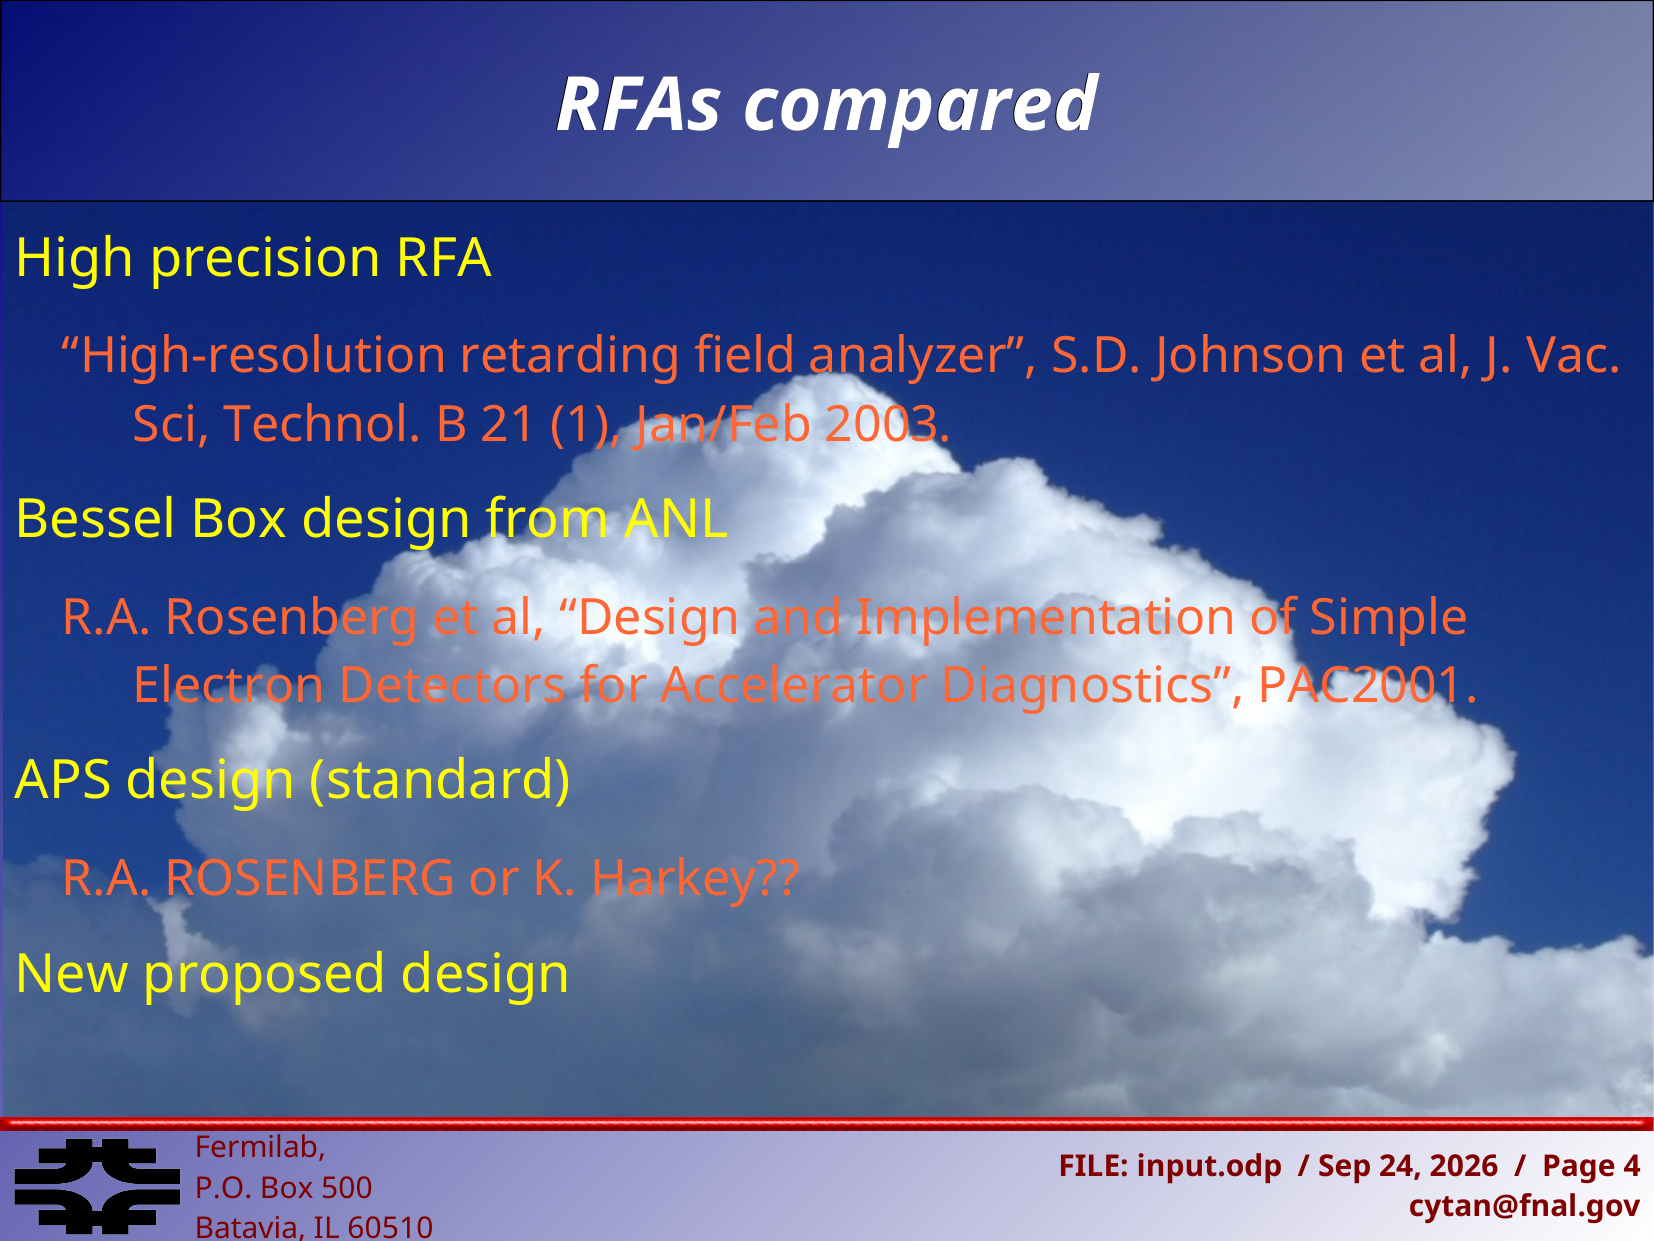

# RFAs compared
High precision RFA
“High-resolution retarding field analyzer”, S.D. Johnson et al, J. Vac. Sci, Technol. B 21 (1), Jan/Feb 2003.
Bessel Box design from ANL
R.A. Rosenberg et al, “Design and Implementation of Simple Electron Detectors for Accelerator Diagnostics”, PAC2001.
APS design (standard)
R.A. ROSENBERG​​ or K. Harkey??
New proposed design